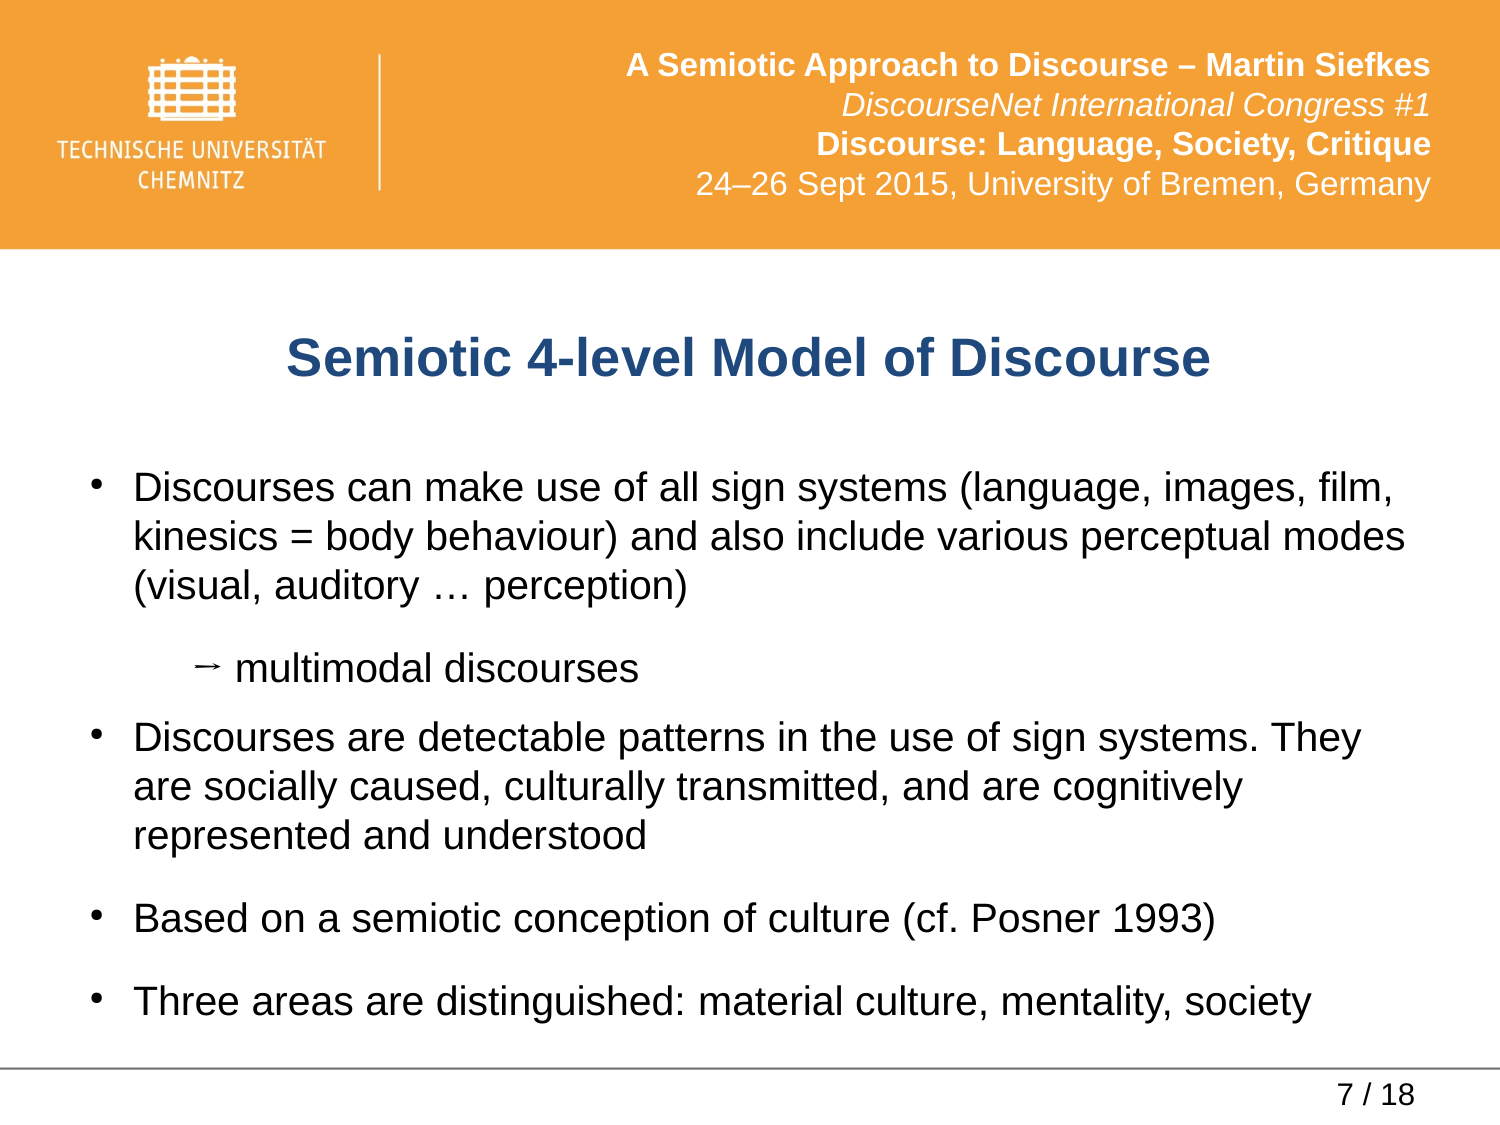

#
Semiotic 4-level Model of Discourse
Discourses can make use of all sign systems (language, images, film, kinesics = body behaviour) and also include various perceptual modes (visual, auditory … perception)
→ multimodal discourses
Discourses are detectable patterns in the use of sign systems. They are socially caused, culturally transmitted, and are cognitively represented and understood
Based on a semiotic conception of culture (cf. Posner 1993)
Three areas are distinguished: material culture, mentality, society